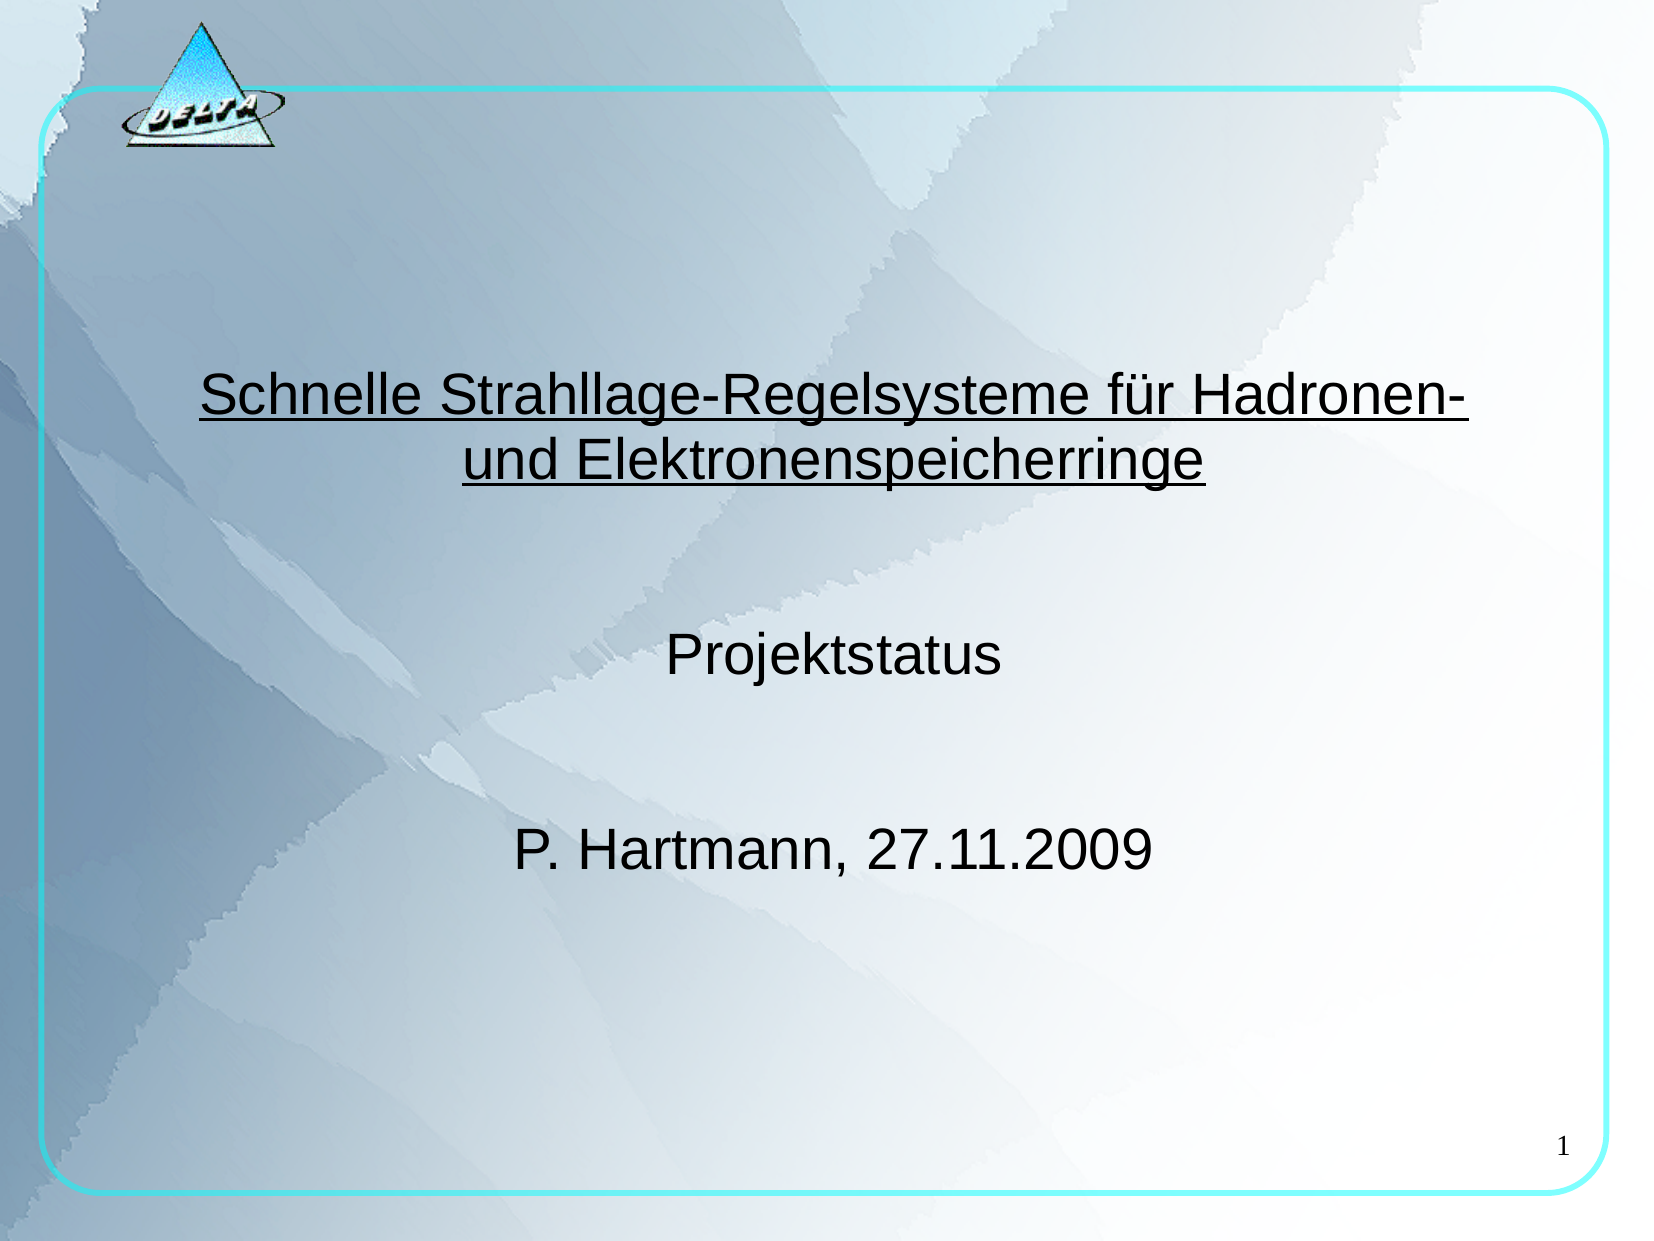

Schnelle Strahllage-Regelsysteme für Hadronen-
und Elektronenspeicherringe
Projektstatus
P. Hartmann, 27.11.2009
1